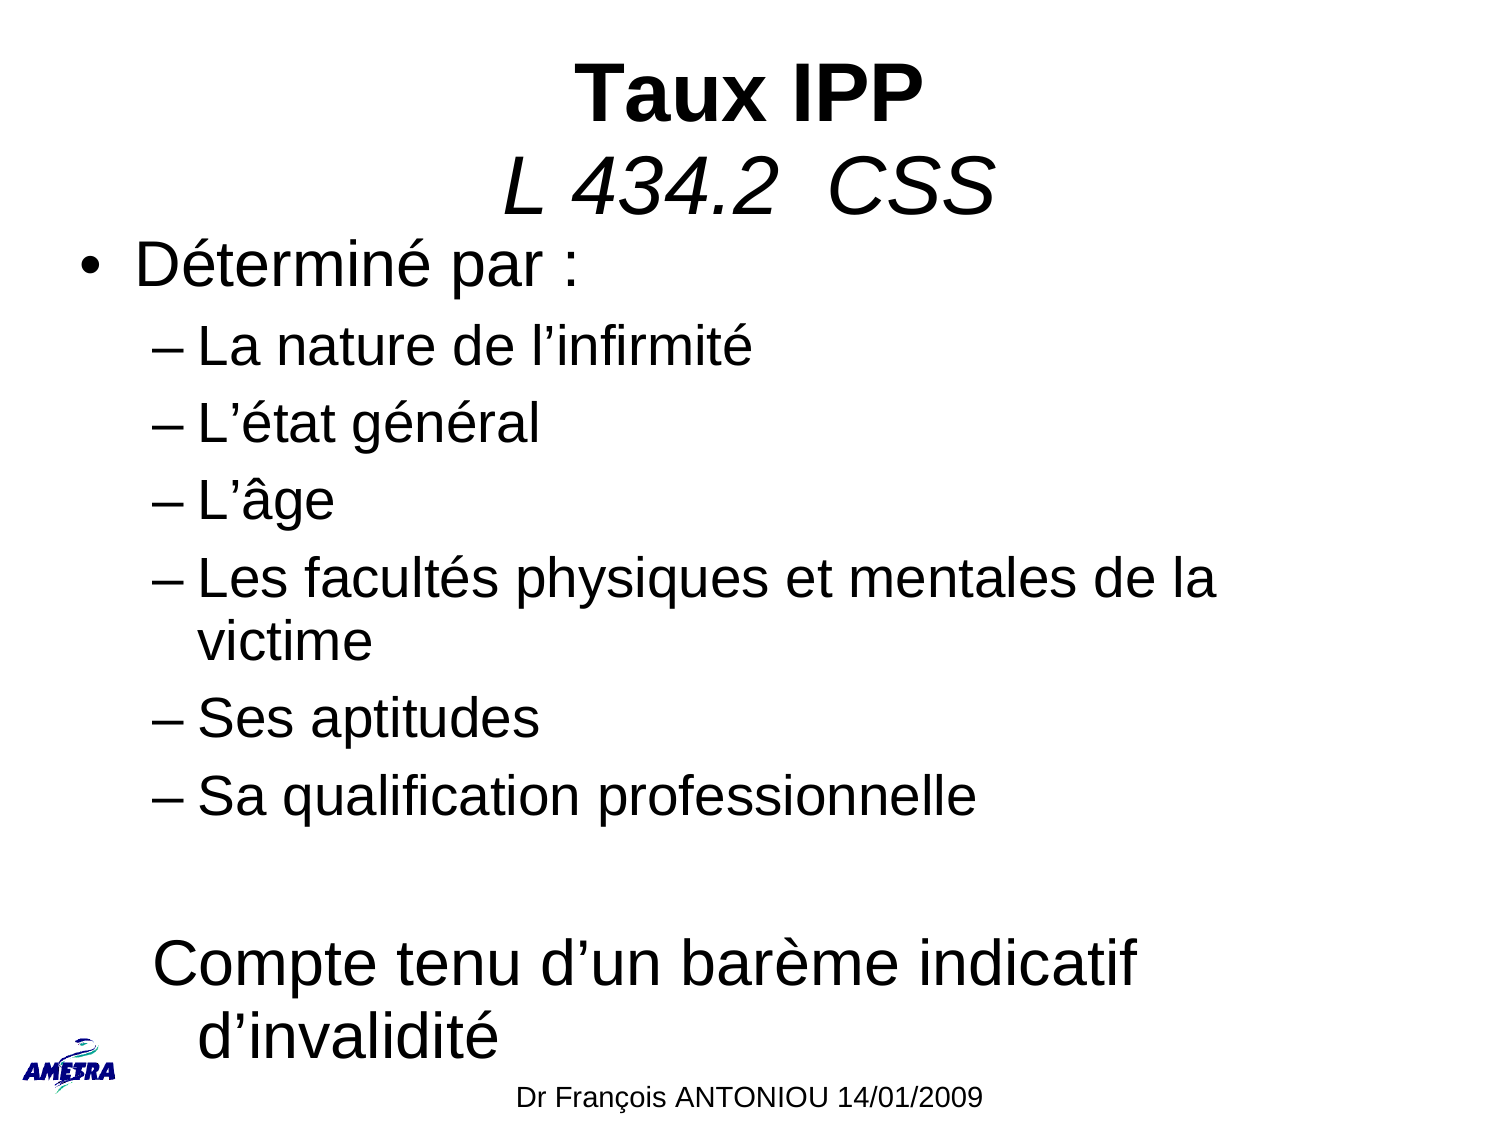

# Taux IPP L 434.2 CSS
Déterminé par :
La nature de l’infirmité
L’état général
L’âge
Les facultés physiques et mentales de la victime
Ses aptitudes
Sa qualification professionnelle
Compte tenu d’un barème indicatif d’invalidité
Dr François ANTONIOU 14/01/2009